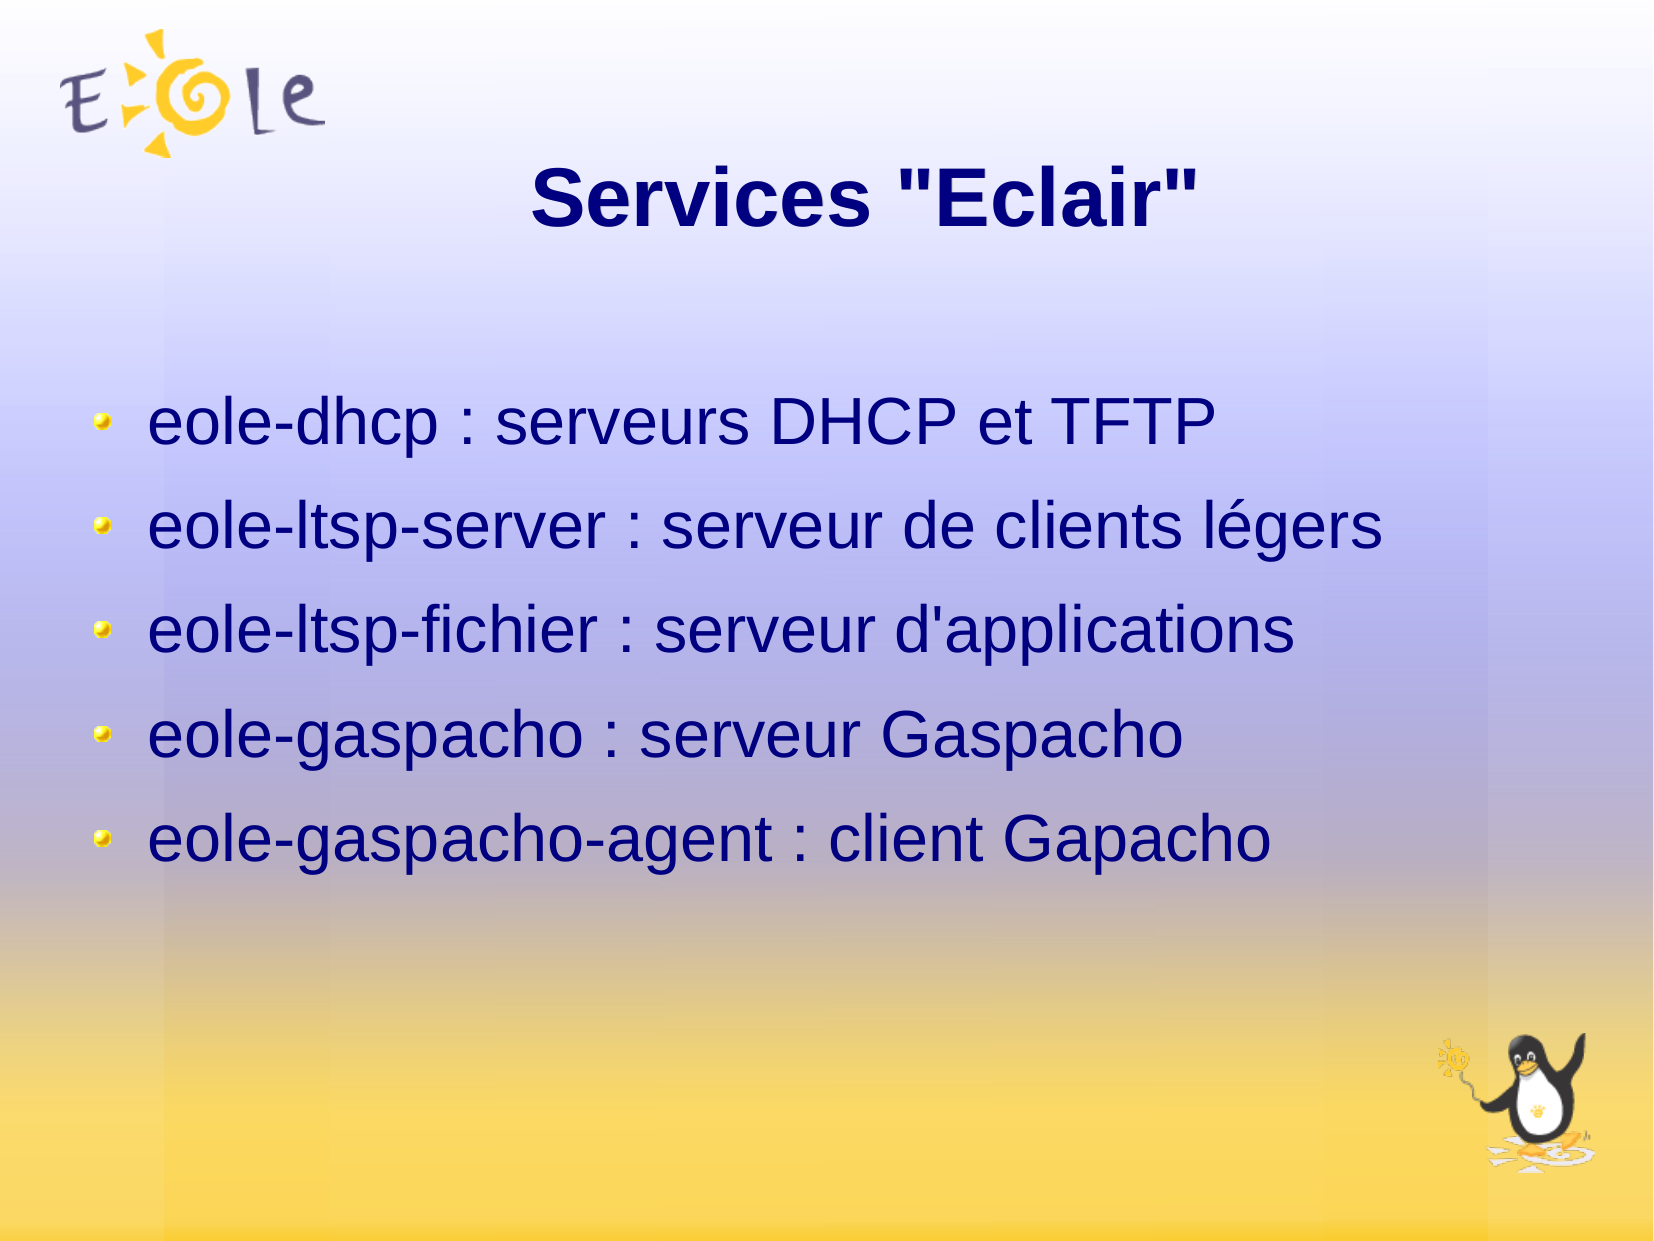

Services "Eclair"
# eole-dhcp : serveurs DHCP et TFTP
eole-ltsp-server : serveur de clients légers
eole-ltsp-fichier : serveur d'applications
eole-gaspacho : serveur Gaspacho
eole-gaspacho-agent : client Gapacho